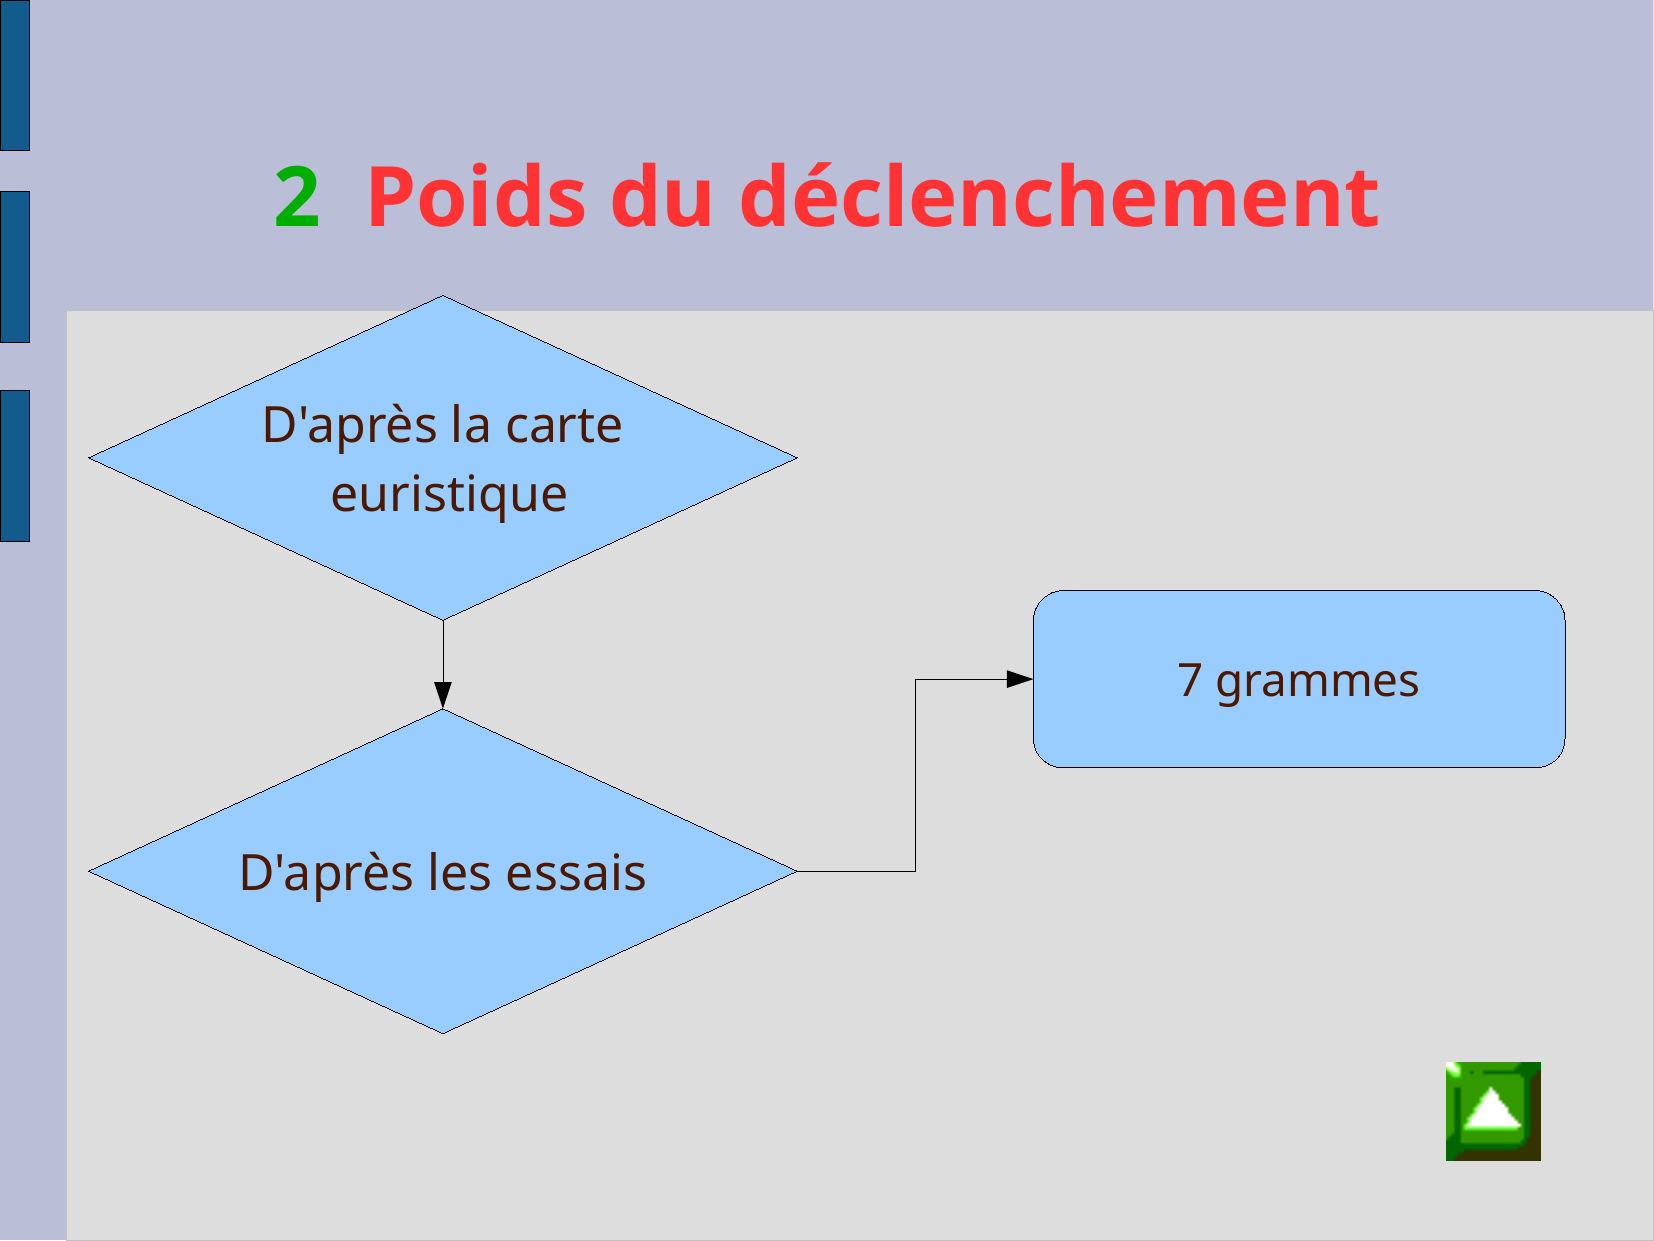

# 2 Poids du déclenchement
D'après la carte
 euristique
7 grammes
D'après les essais